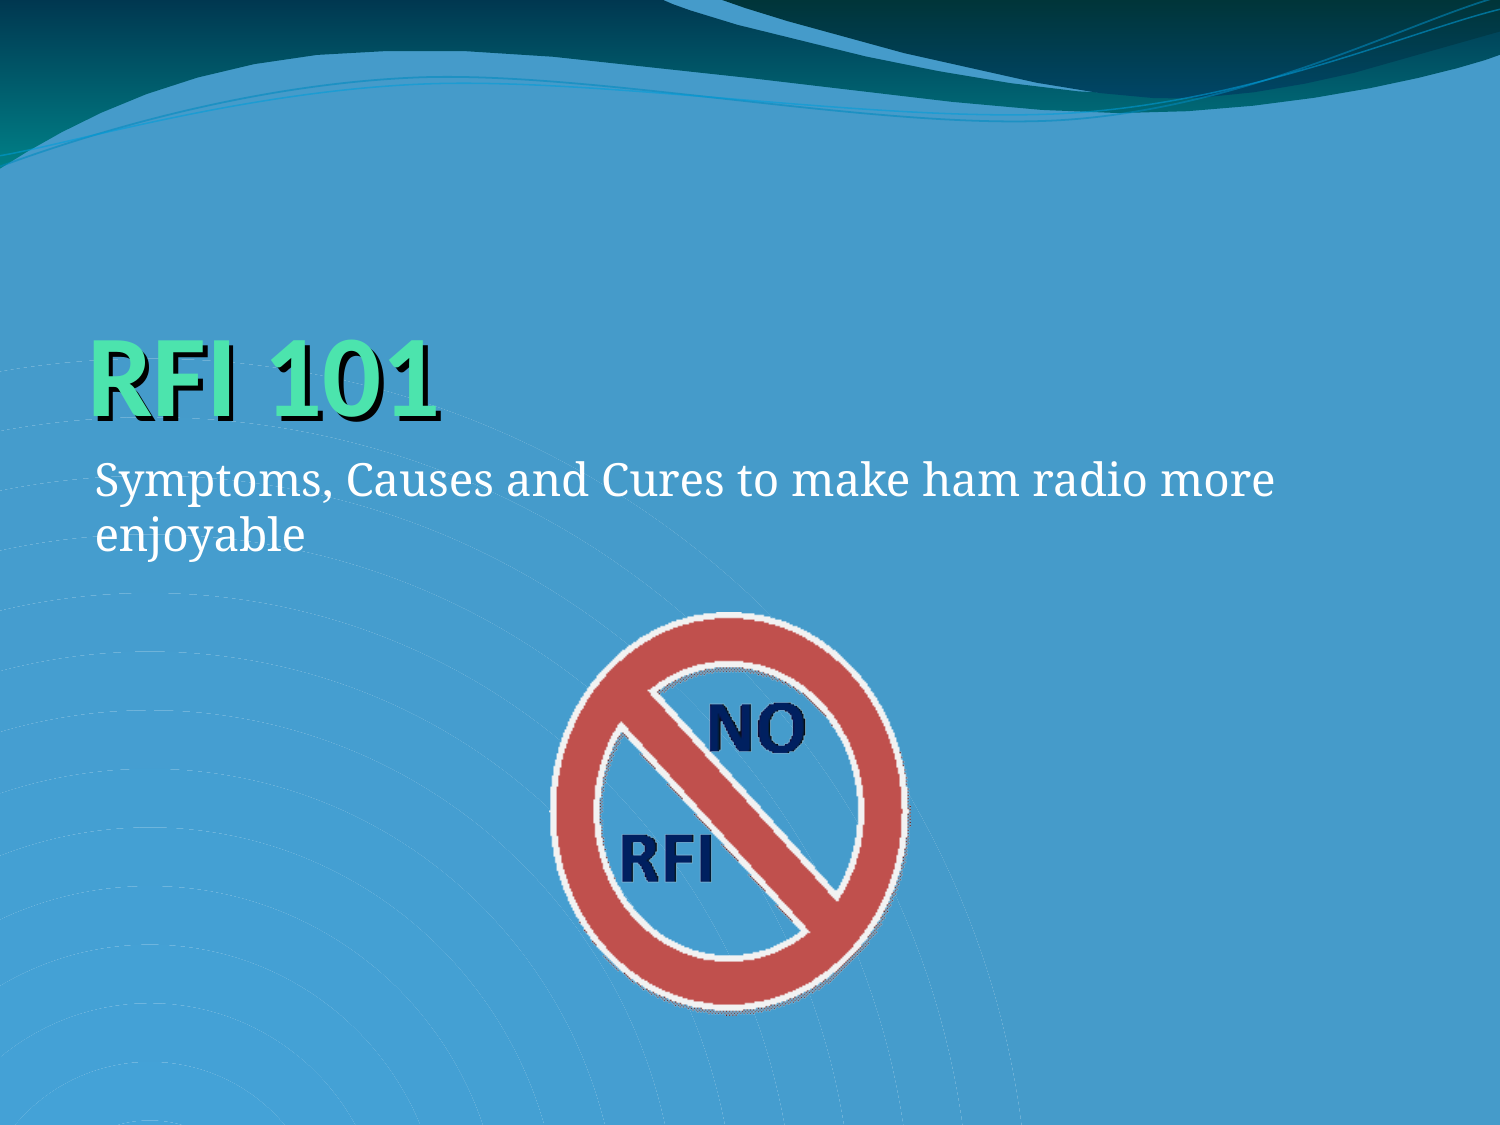

# RFI 101
Symptoms, Causes and Cures to make ham radio more enjoyable